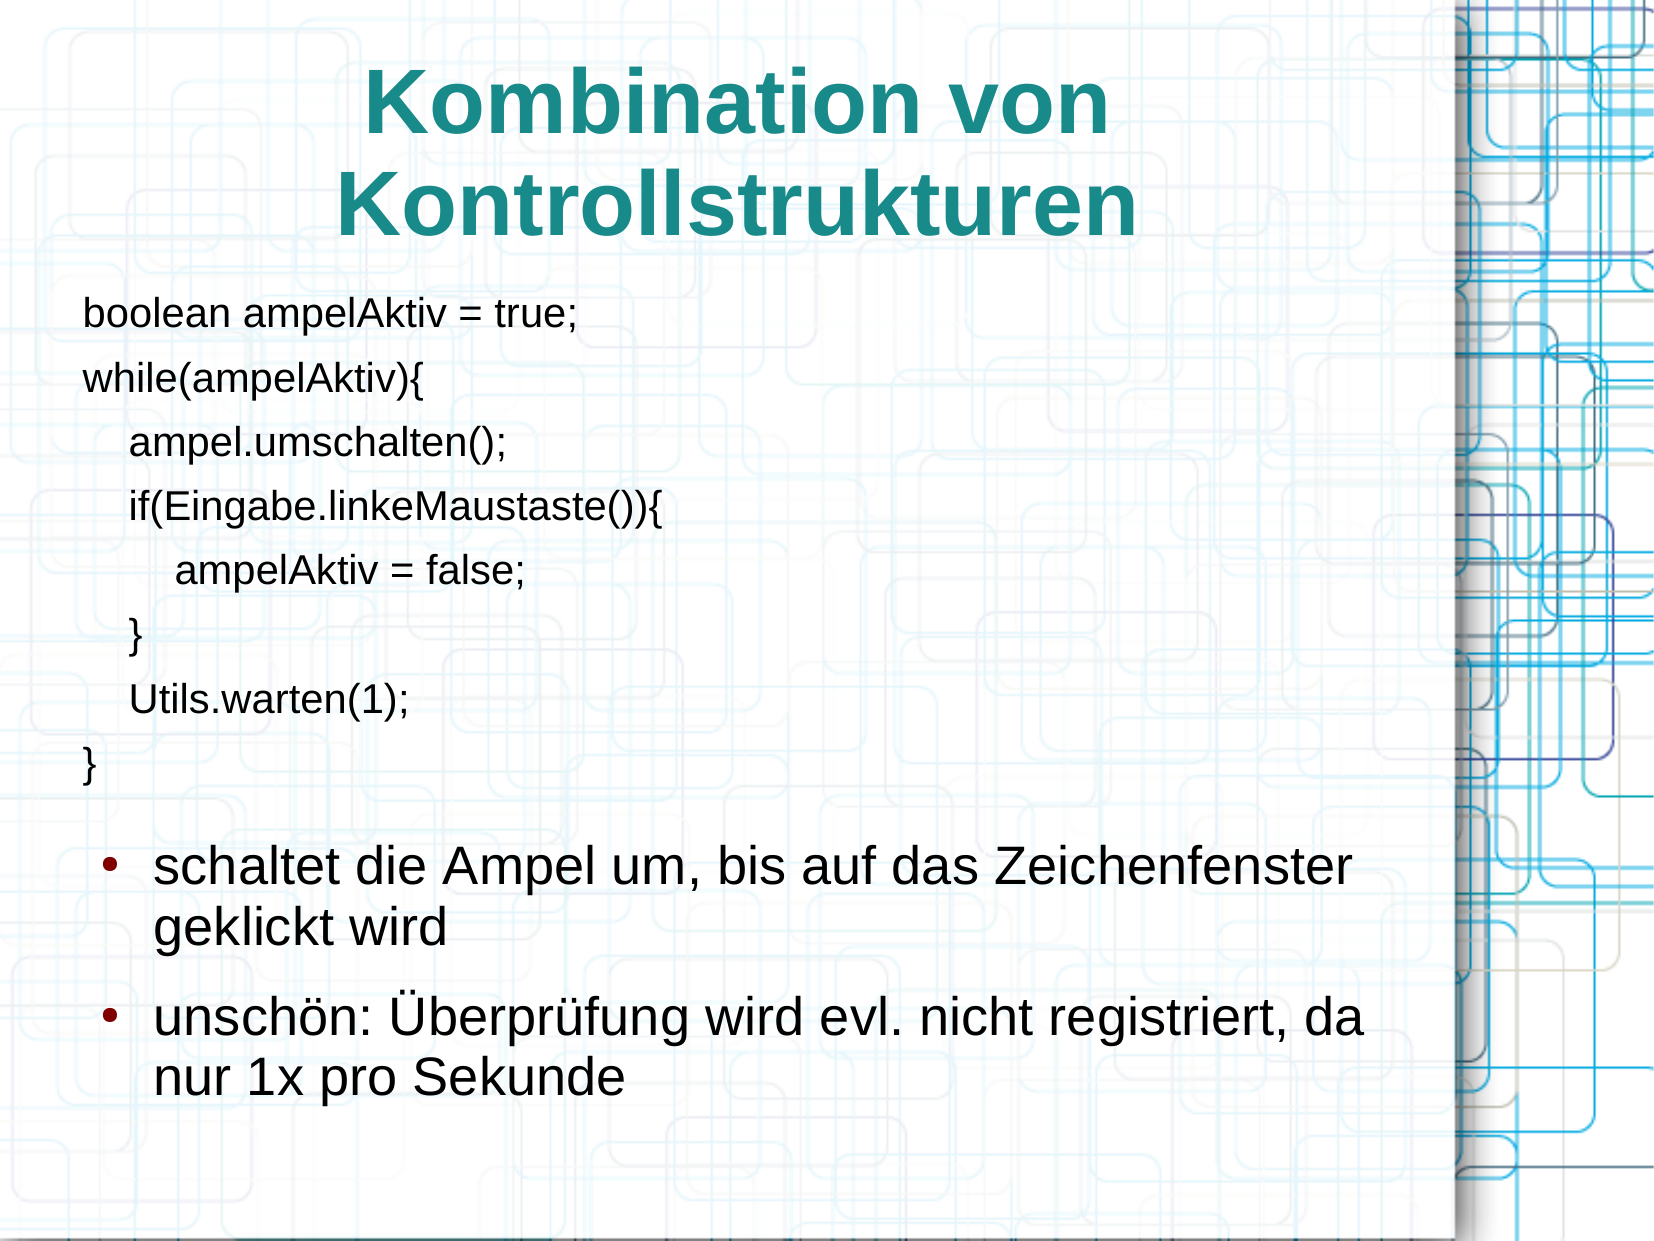

# Kombination von Kontrollstrukturen
boolean ampelAktiv = true;
while(ampelAktiv){
 ampel.umschalten();
 if(Eingabe.linkeMaustaste()){
 ampelAktiv = false;
 }
 Utils.warten(1);
}
schaltet die Ampel um, bis auf das Zeichenfenster geklickt wird
unschön: Überprüfung wird evl. nicht registriert, da nur 1x pro Sekunde